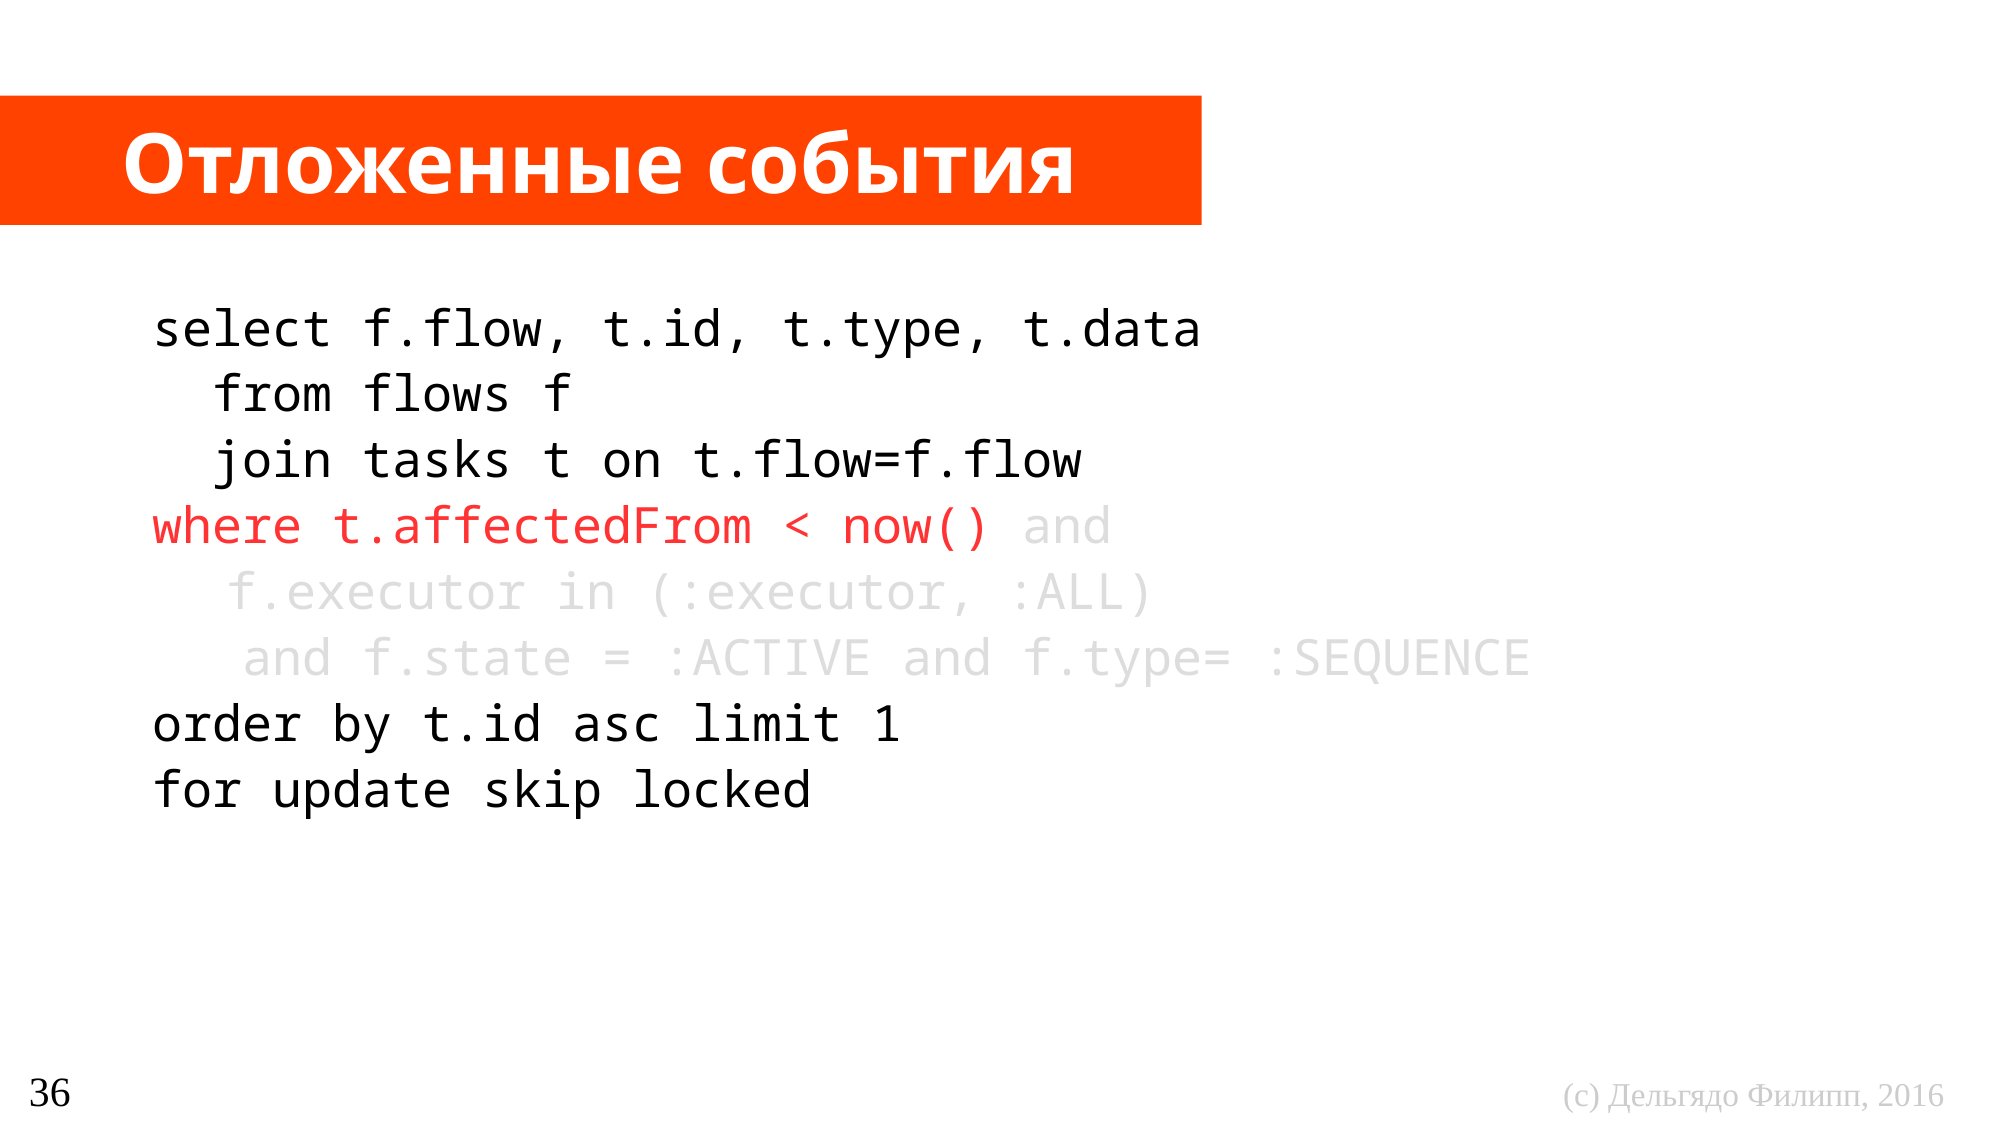

# Отложенные события
select f.flow, t.id, t.type, t.data
 from flows f
 join tasks t on t.flow=f.flow
where t.affectedFrom < now() and
	f.executor in (:executor, :ALL)
 and f.state = :ACTIVE and f.type= :SEQUENCE
order by t.id asc limit 1
for update skip locked
36
(c) Дельгядо Филипп, 2016